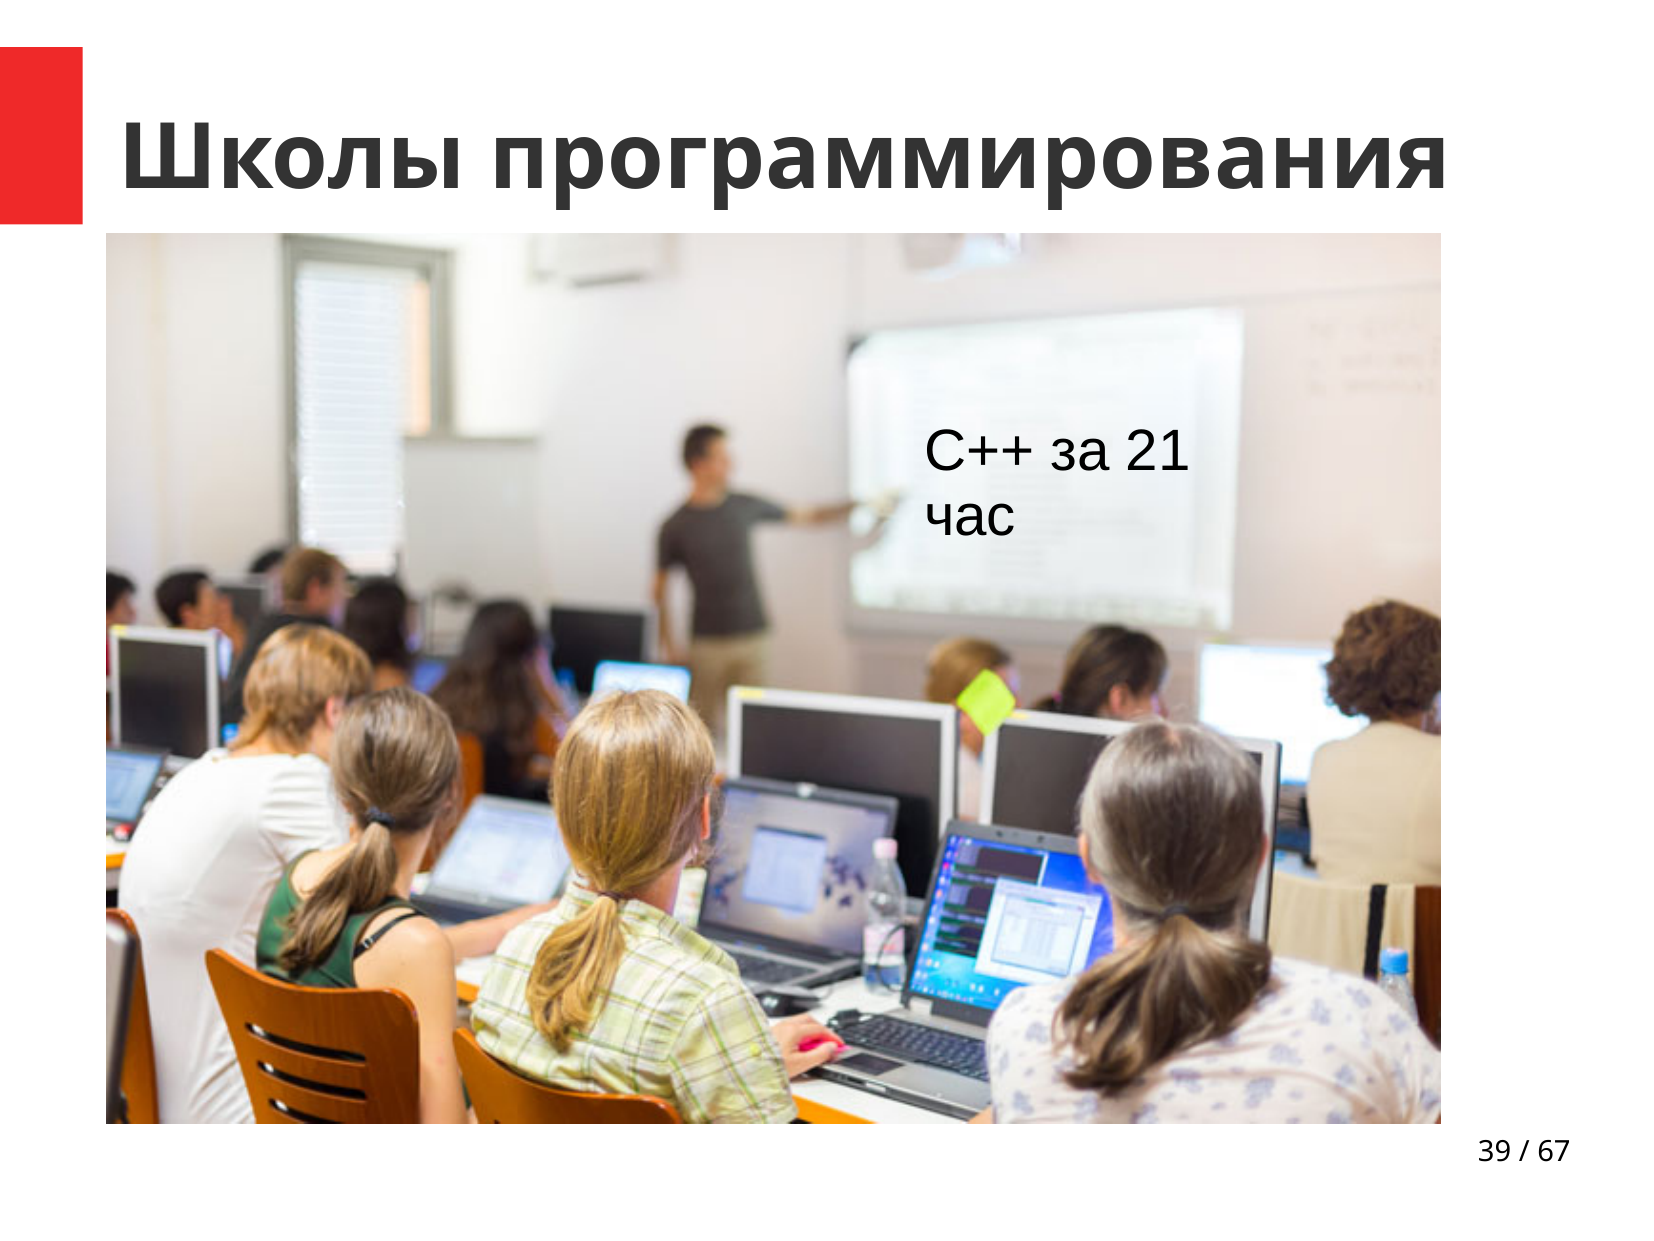

# Школы программирования
C++ за 21 час
39